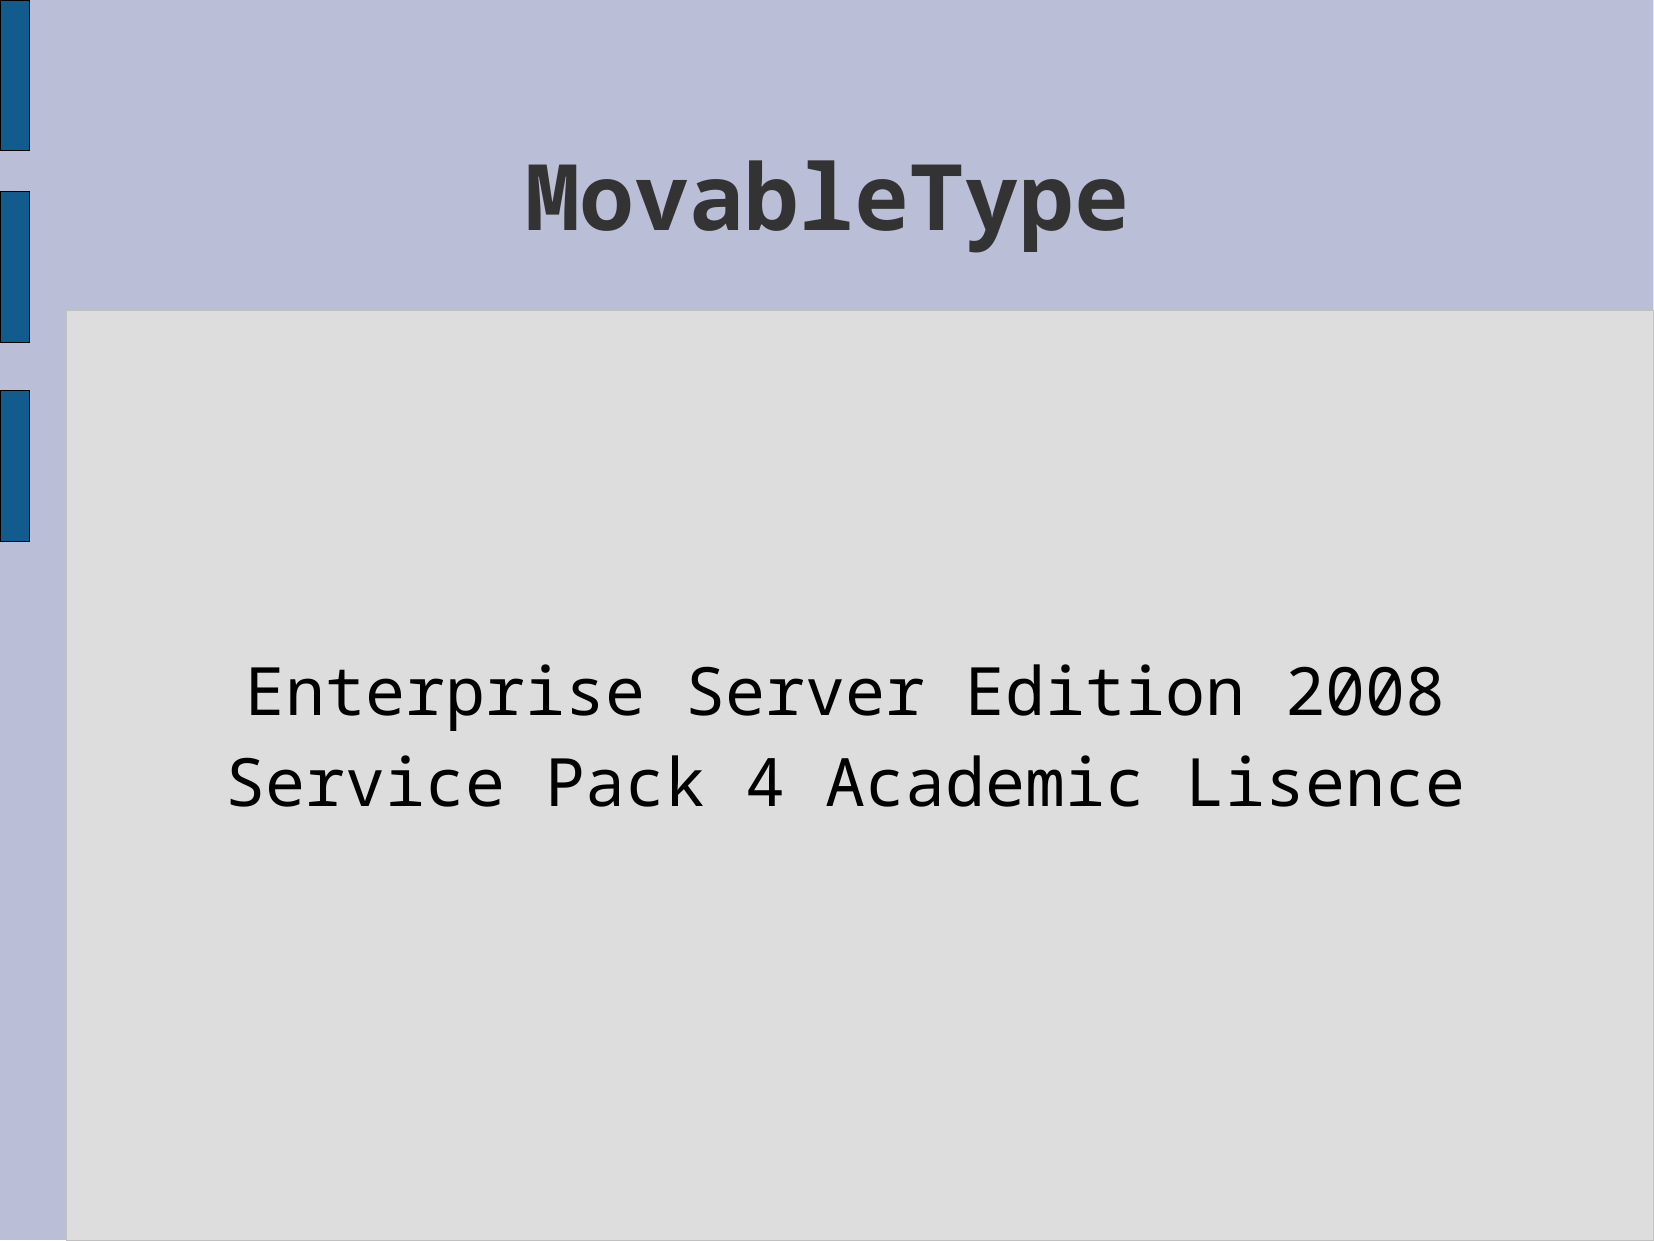

# MovableType
Enterprise Server Edition 2008
Service Pack 4 Academic Lisence